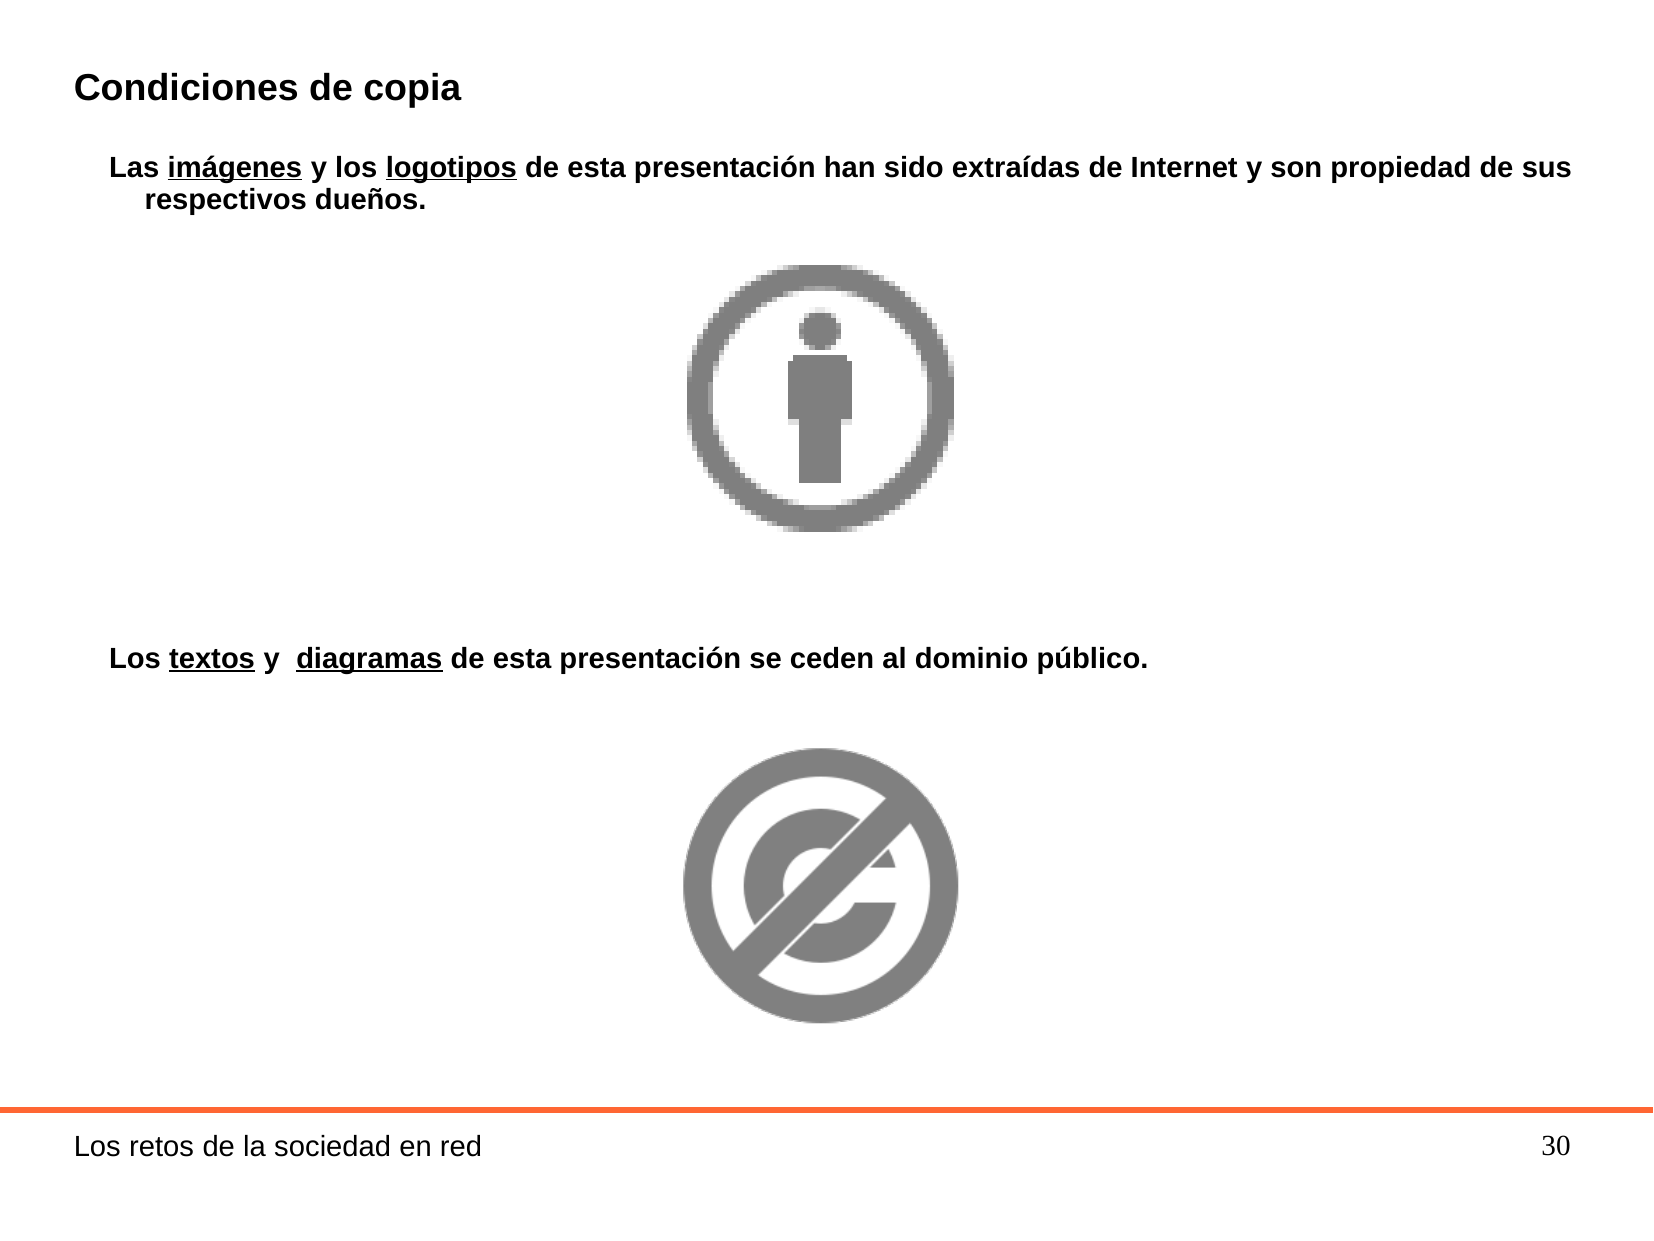

Condiciones de copia
Las imágenes y los logotipos de esta presentación han sido extraídas de Internet y son propiedad de sus respectivos dueños.
Los textos y diagramas de esta presentación se ceden al dominio público.
Los retos de la sociedad en red
30